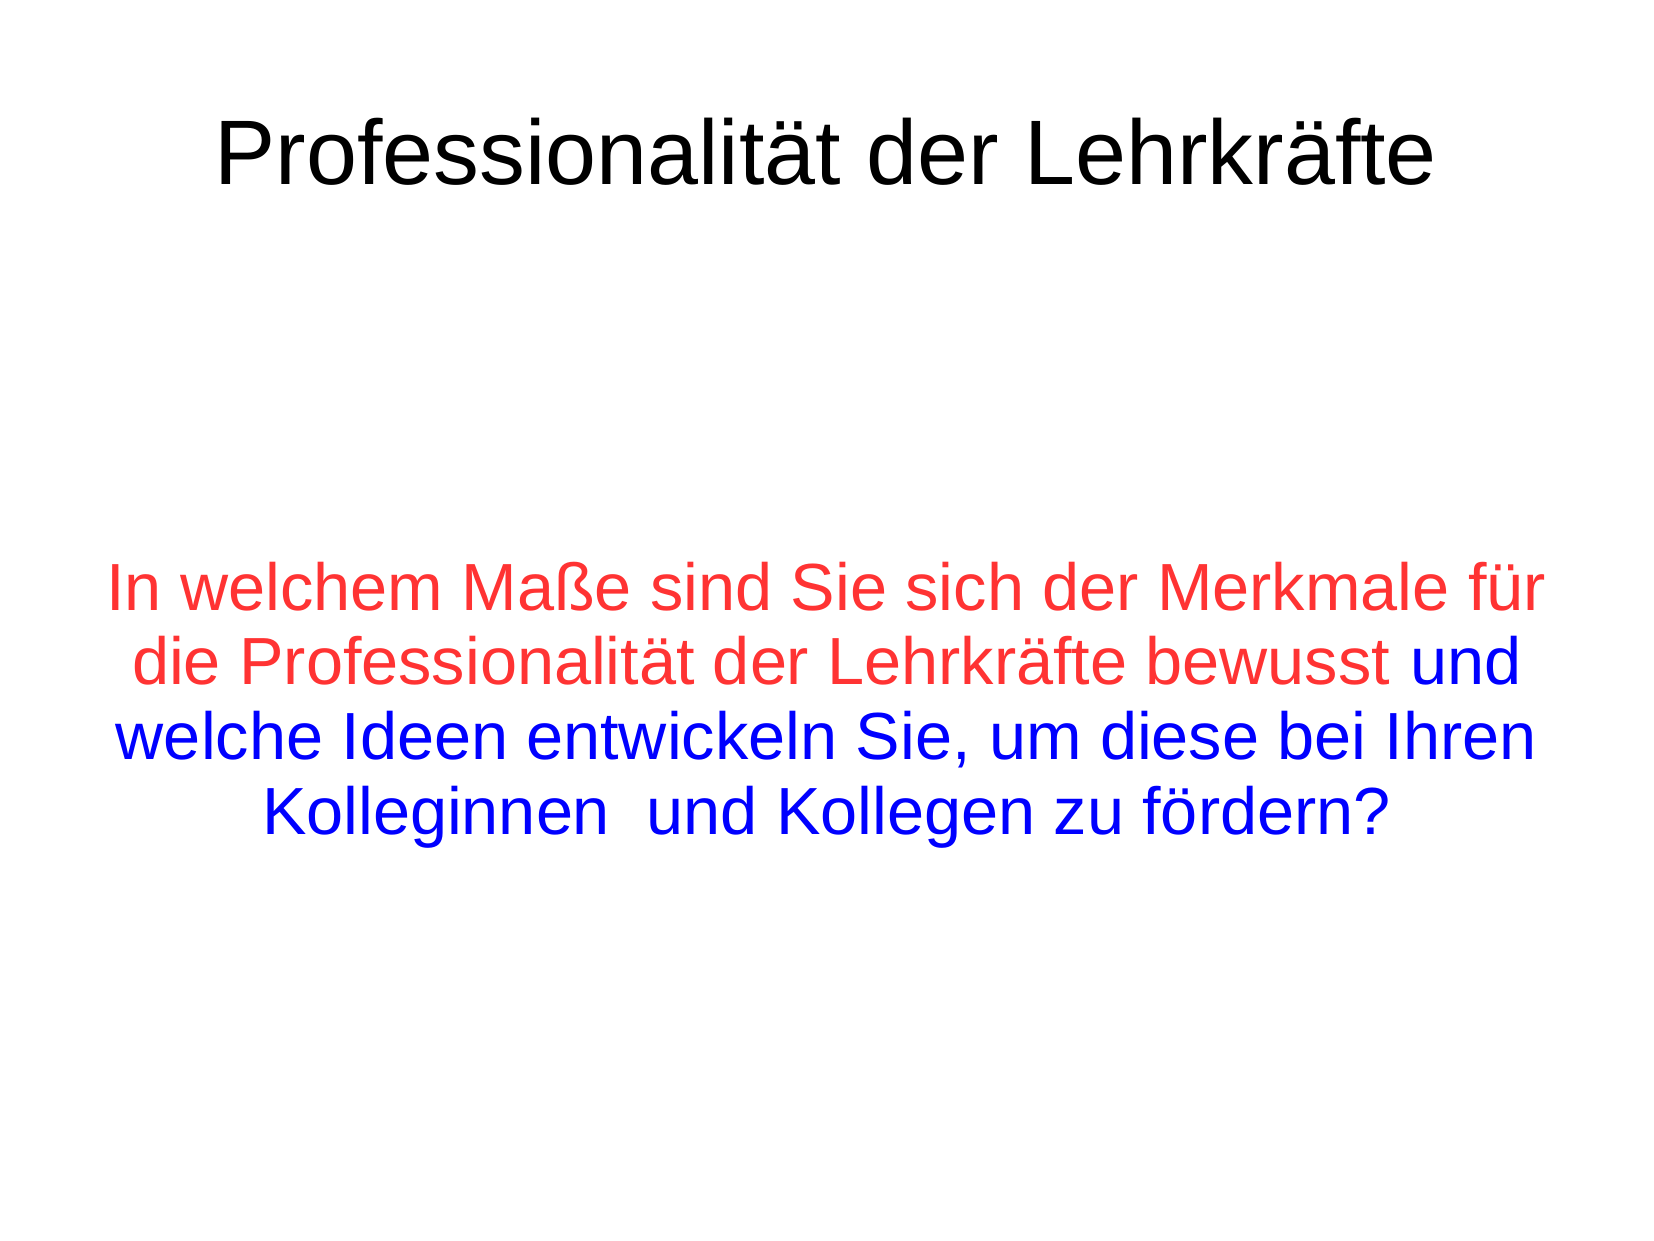

# Professionalität der Lehrkräfte
In welchem Maße sind Sie sich der Merkmale für die Professionalität der Lehrkräfte bewusst und welche Ideen entwickeln Sie, um diese bei Ihren Kolleginnen und Kollegen zu fördern?